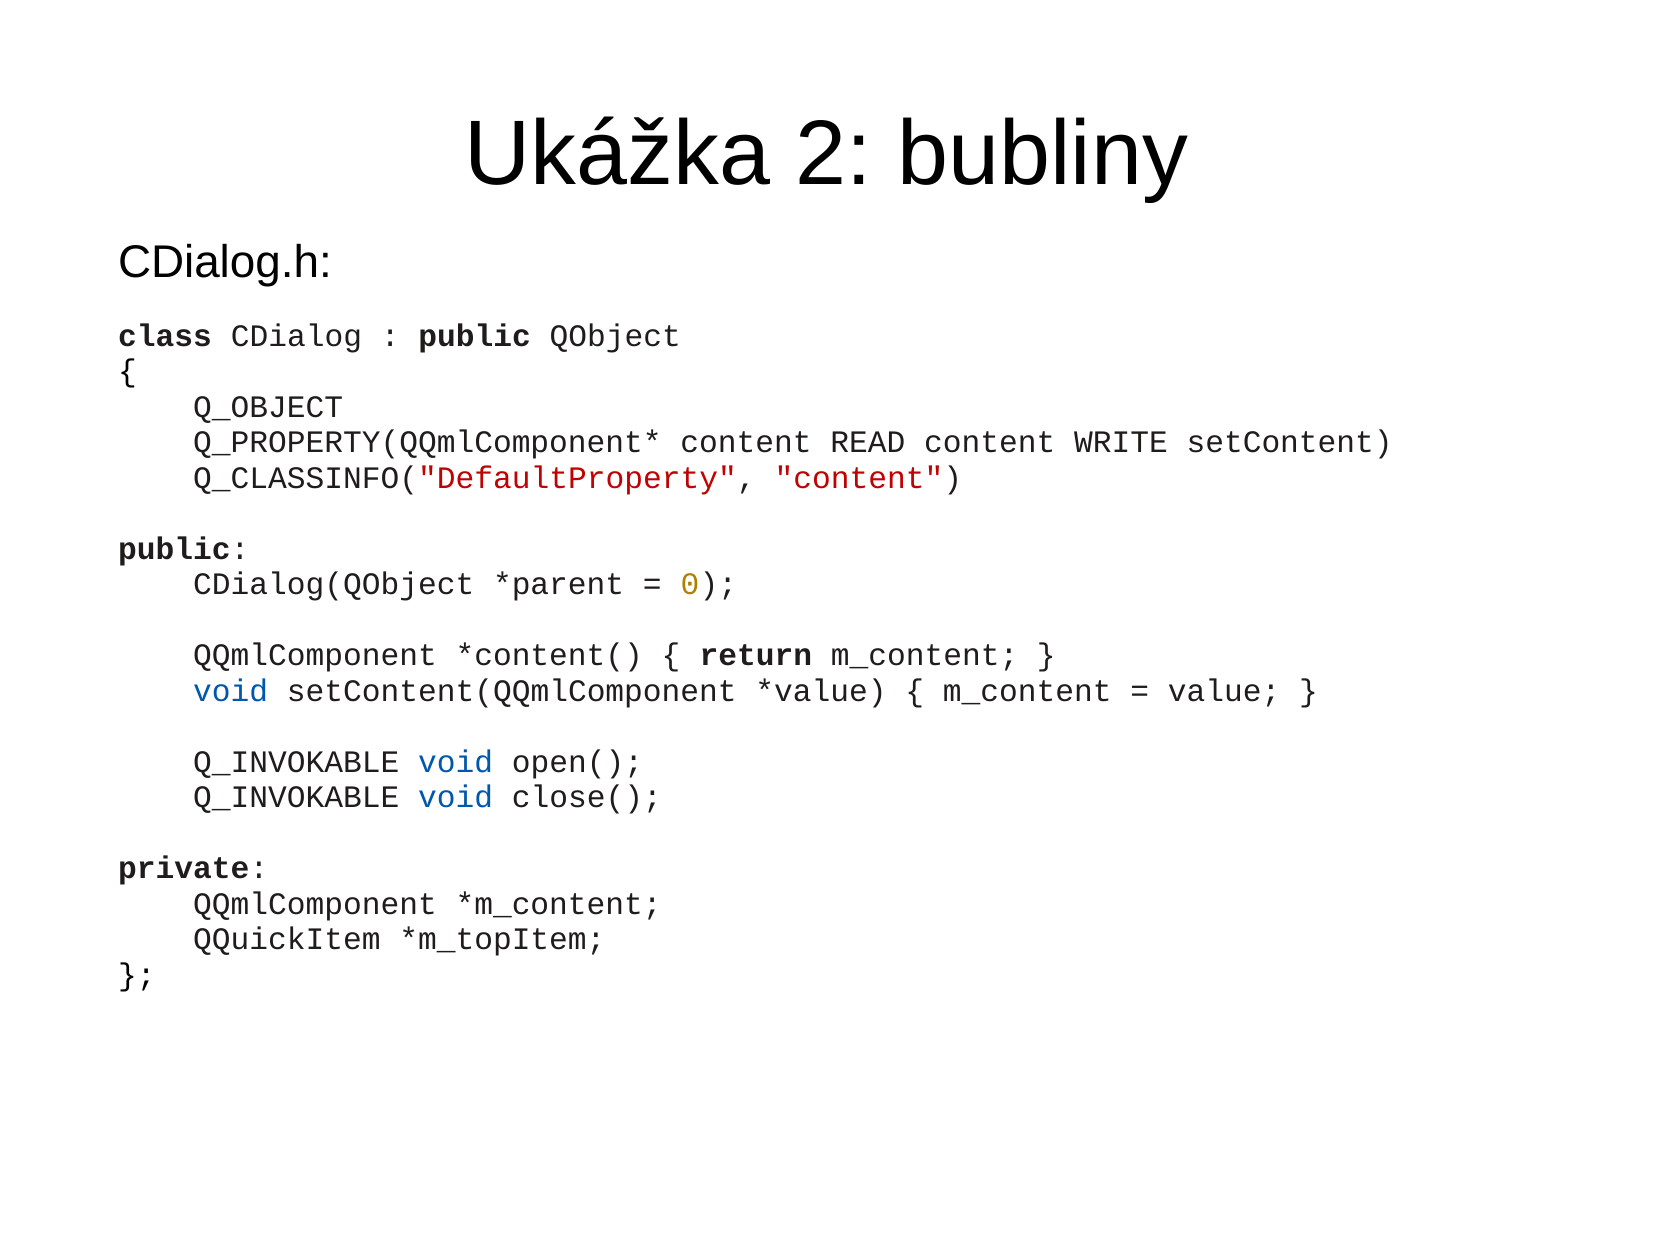

# Ukážka 2: bubliny
CDialog.h:
class CDialog : public QObject
{
 Q_OBJECT
 Q_PROPERTY(QQmlComponent* content READ content WRITE setContent)
 Q_CLASSINFO("DefaultProperty", "content")
public:
 CDialog(QObject *parent = 0);
 QQmlComponent *content() { return m_content; }
 void setContent(QQmlComponent *value) { m_content = value; }
 Q_INVOKABLE void open();
 Q_INVOKABLE void close();
private:
 QQmlComponent *m_content;
 QQuickItem *m_topItem;
};